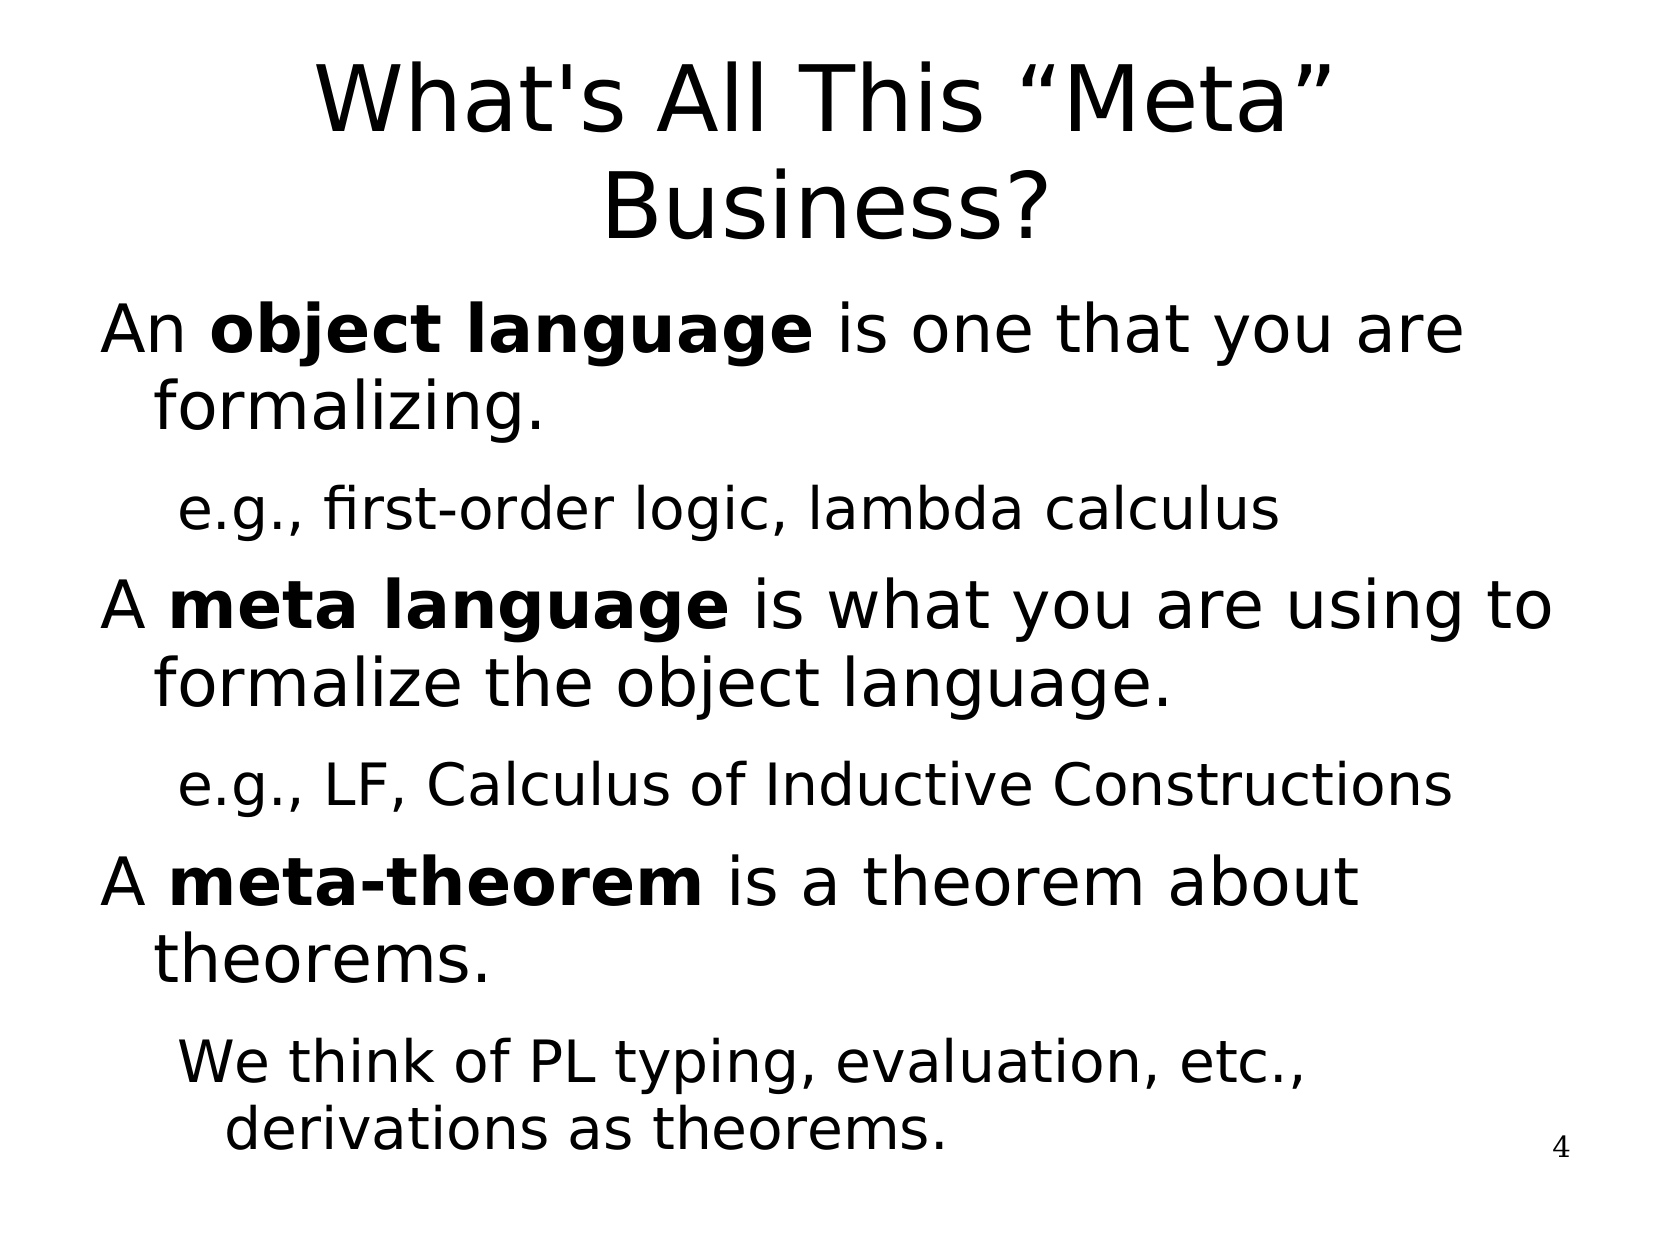

# What's All This “Meta” Business?
An object language is one that you are formalizing.
e.g., first-order logic, lambda calculus
A meta language is what you are using to formalize the object language.
e.g., LF, Calculus of Inductive Constructions
A meta-theorem is a theorem about theorems.
We think of PL typing, evaluation, etc., derivations as theorems.
4